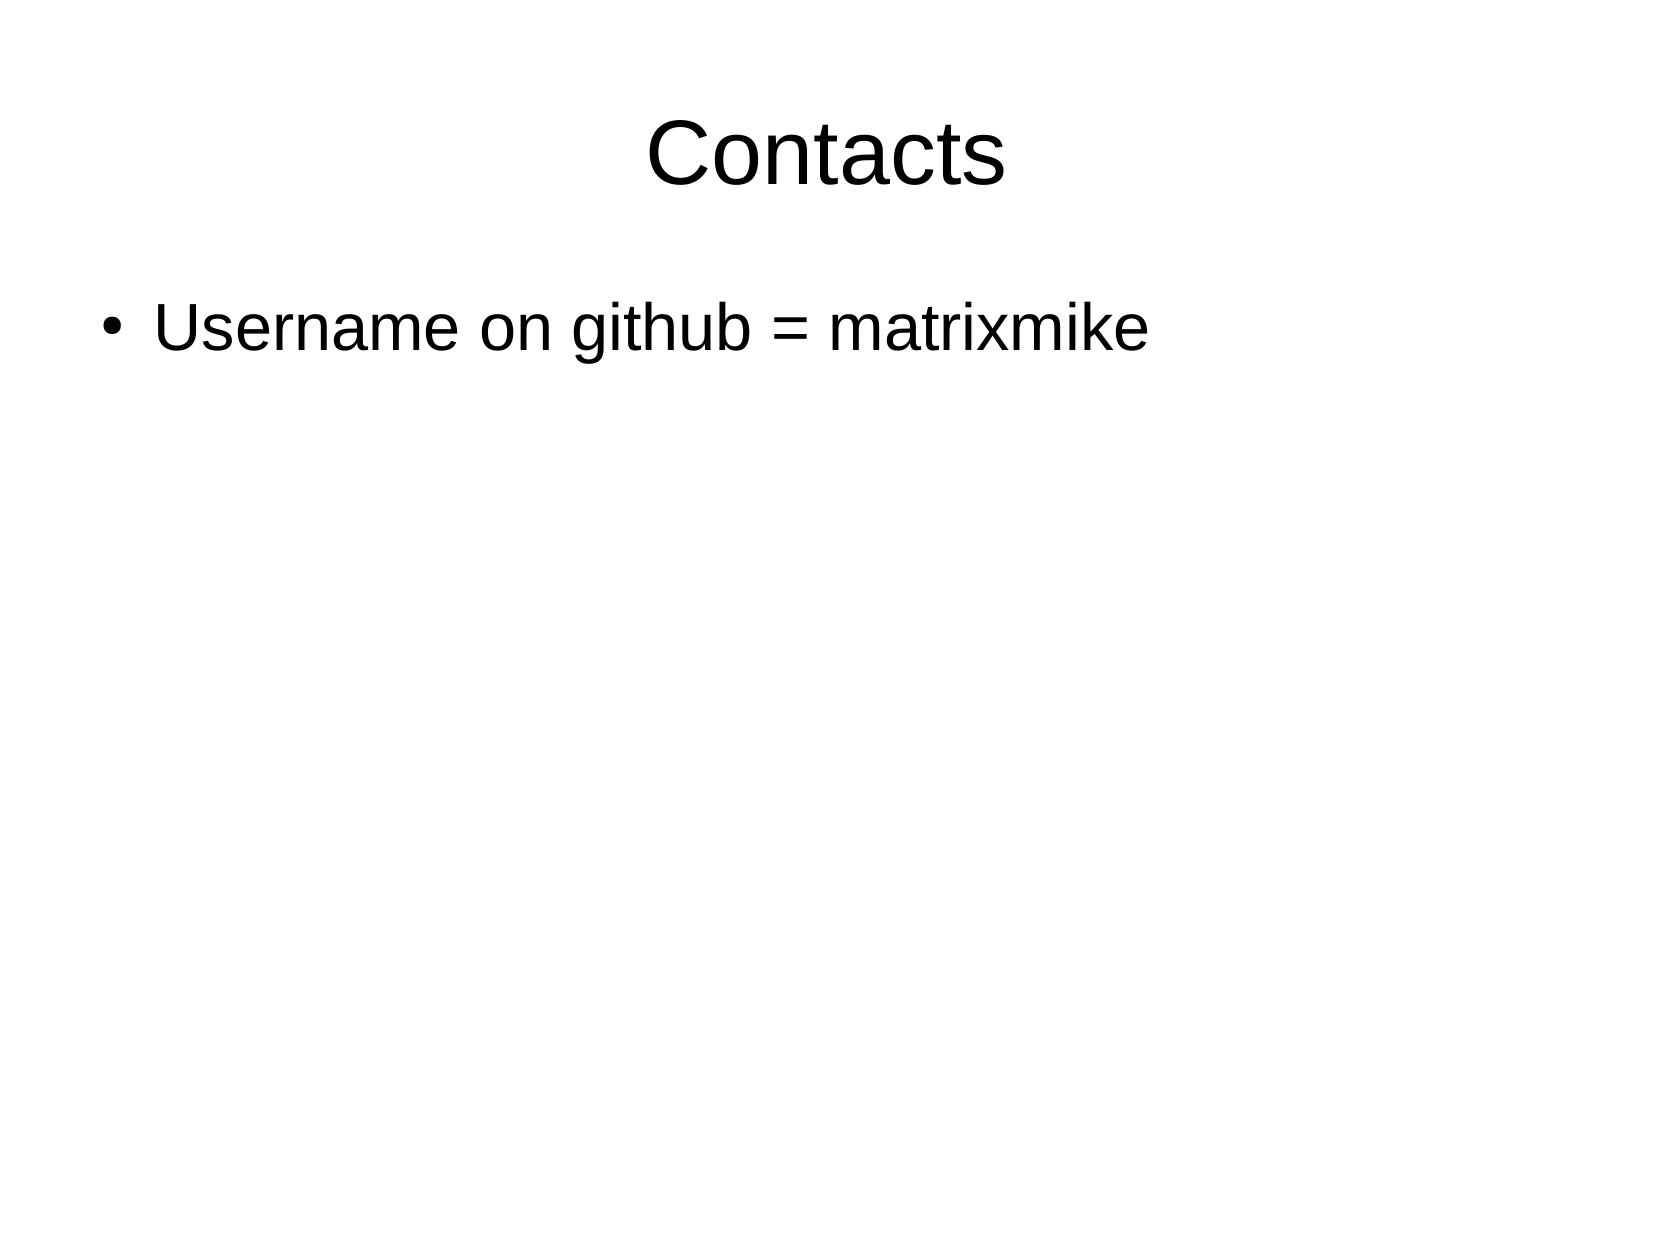

# Contacts
Username on github = matrixmike